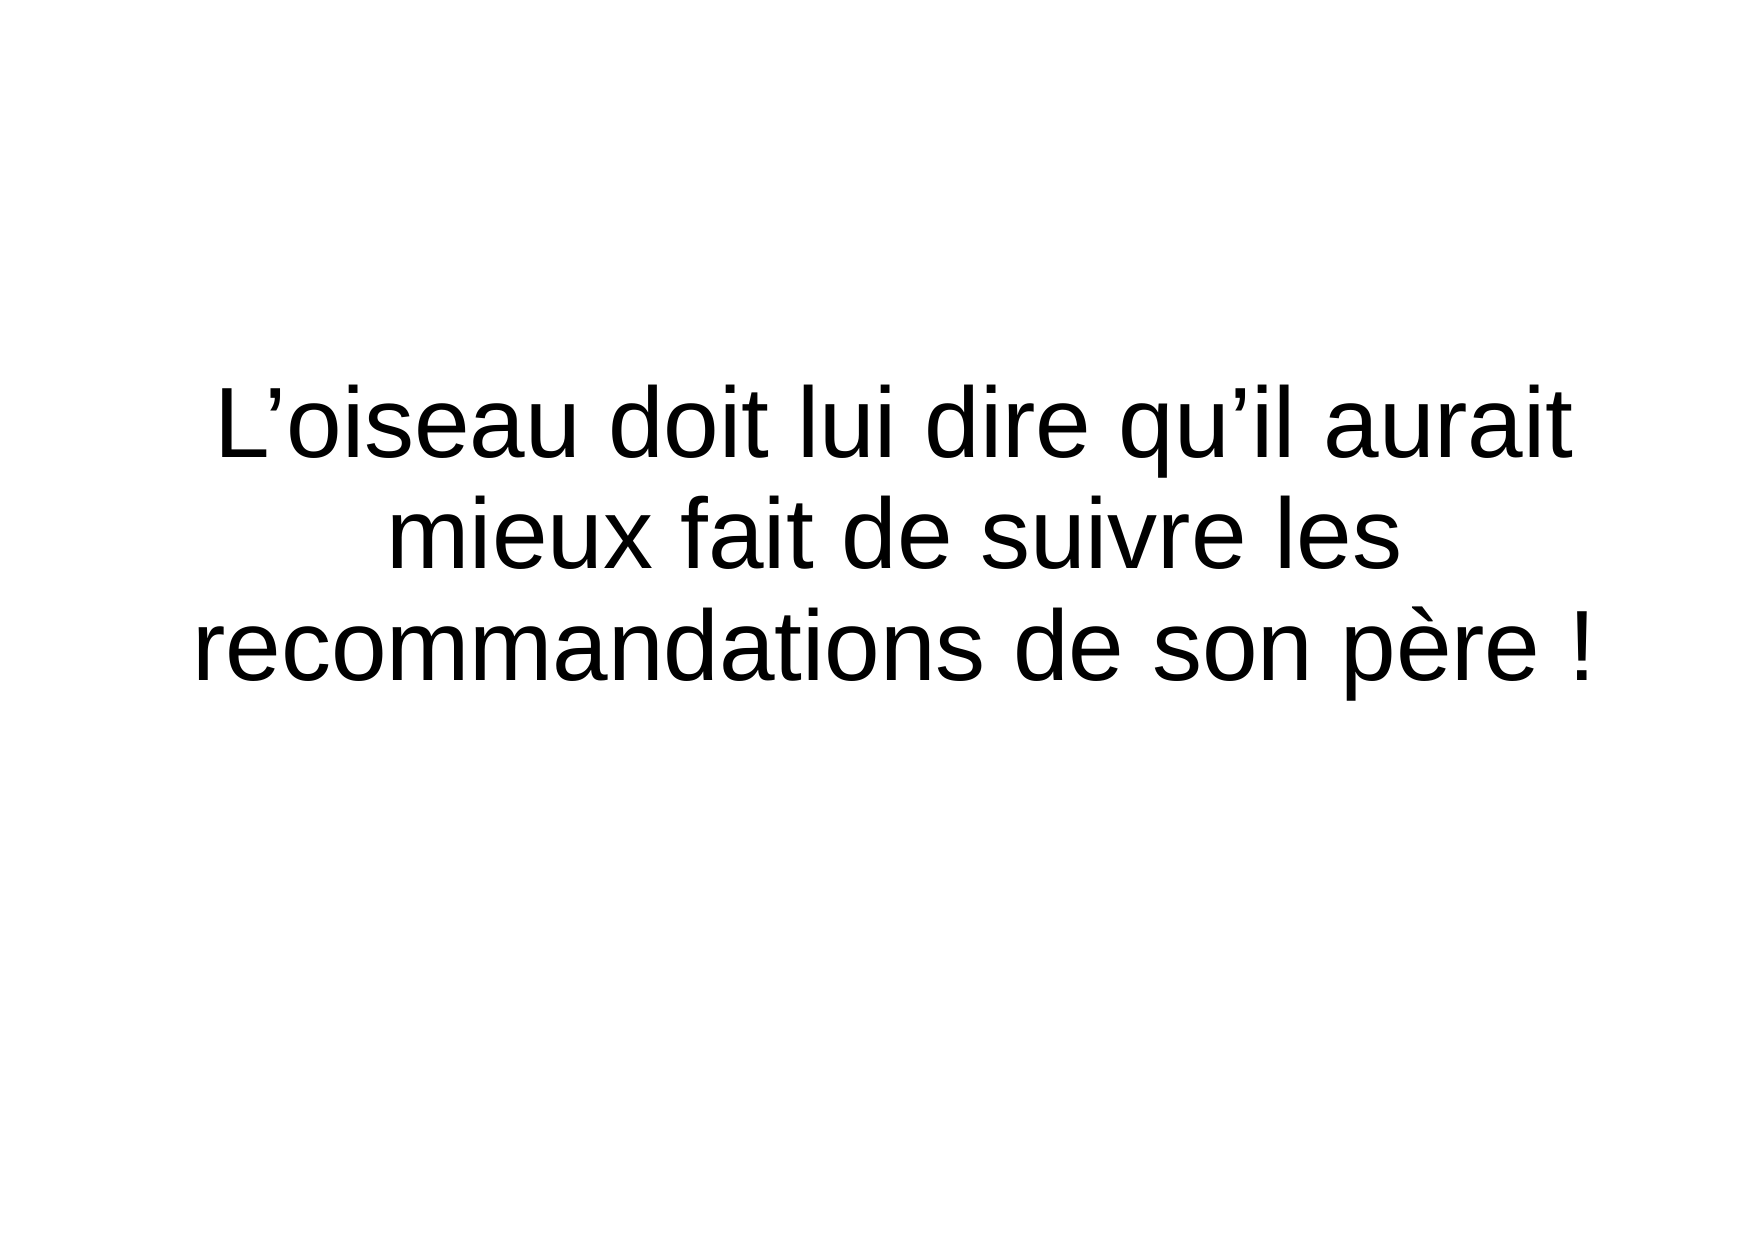

L’oiseau doit lui dire qu’il aurait mieux fait de suivre les recommandations de son père !